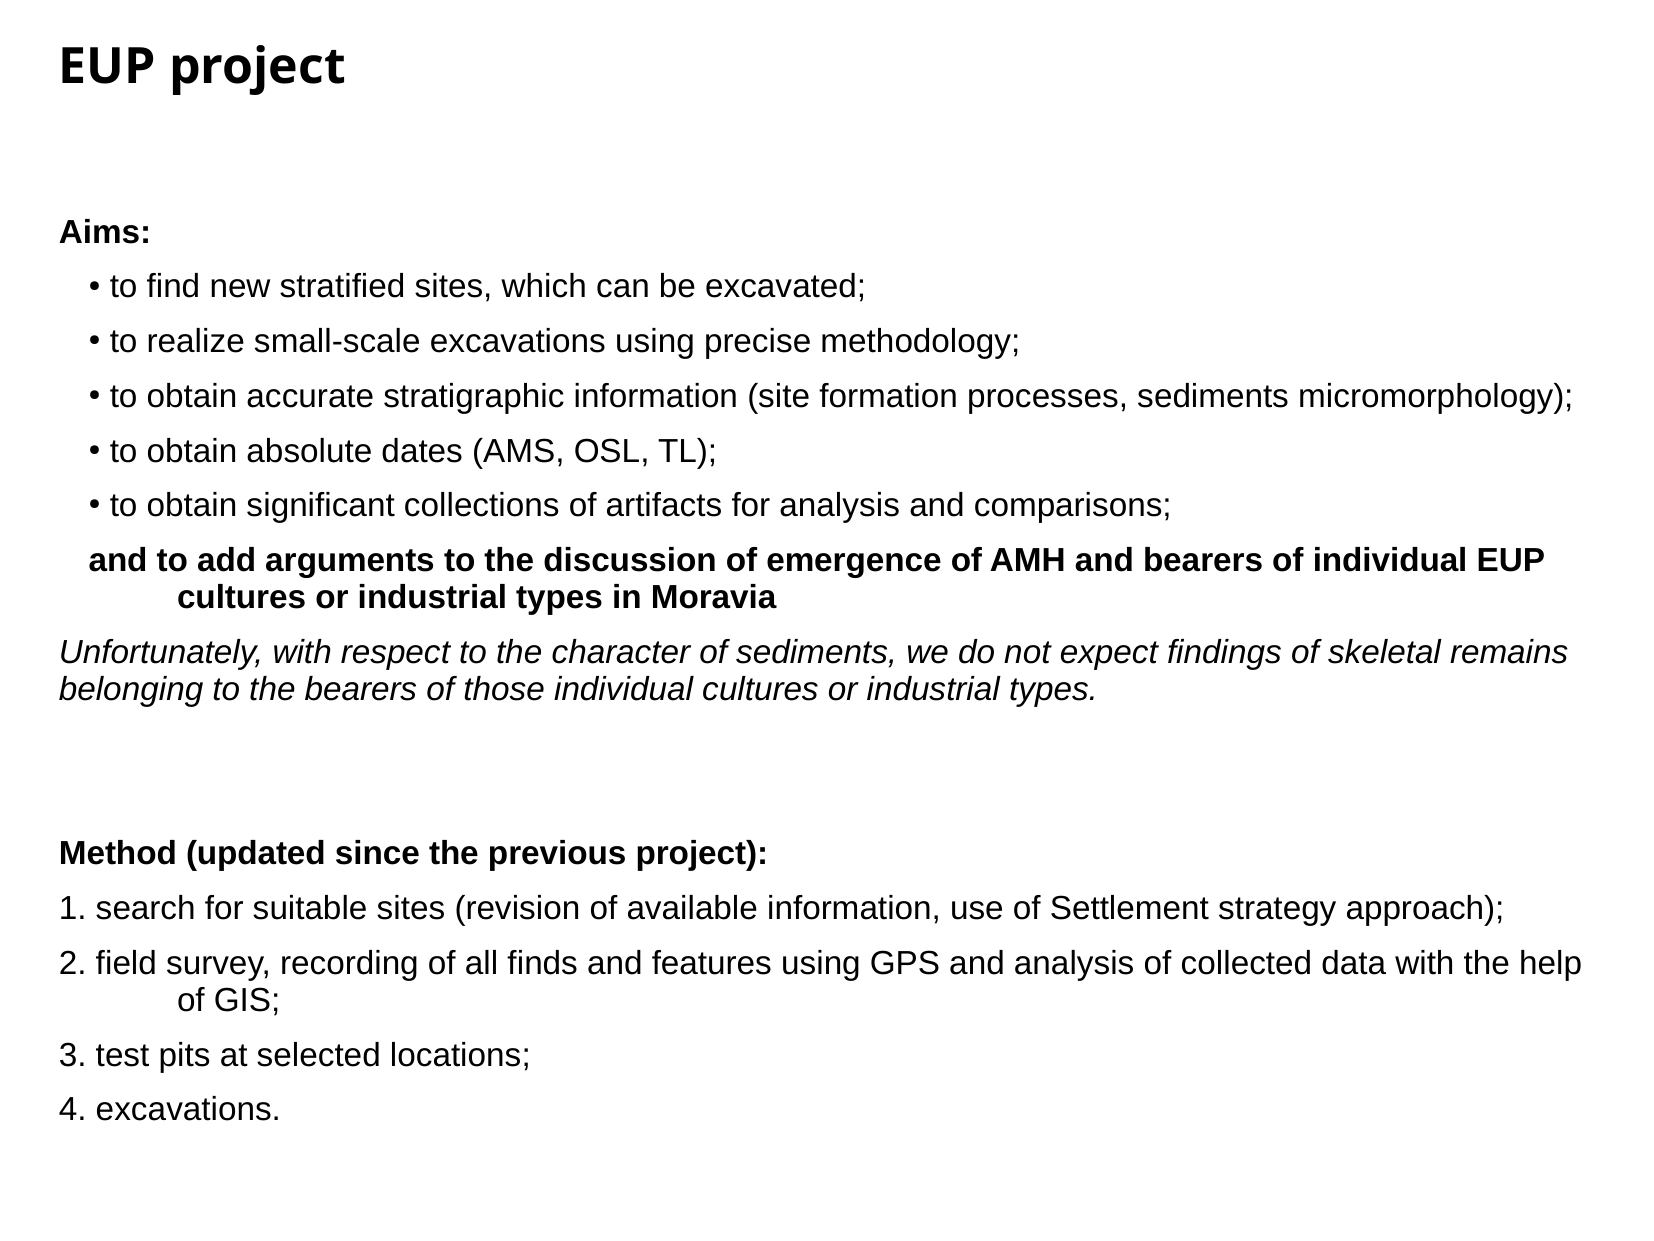

# EUP project
Aims:
 to find new stratified sites, which can be excavated;
 to realize small-scale excavations using precise methodology;
 to obtain accurate stratigraphic information (site formation processes, sediments micromorphology);
 to obtain absolute dates (AMS, OSL, TL);
 to obtain significant collections of artifacts for analysis and comparisons;
and to add arguments to the discussion of emergence of AMH and bearers of individual EUP cultures or industrial types in Moravia
Unfortunately, with respect to the character of sediments, we do not expect findings of skeletal remains belonging to the bearers of those individual cultures or industrial types.
Method (updated since the previous project):
1. search for suitable sites (revision of available information, use of Settlement strategy approach);
2. field survey, recording of all finds and features using GPS and analysis of collected data with the help of GIS;
3. test pits at selected locations;
4. excavations.